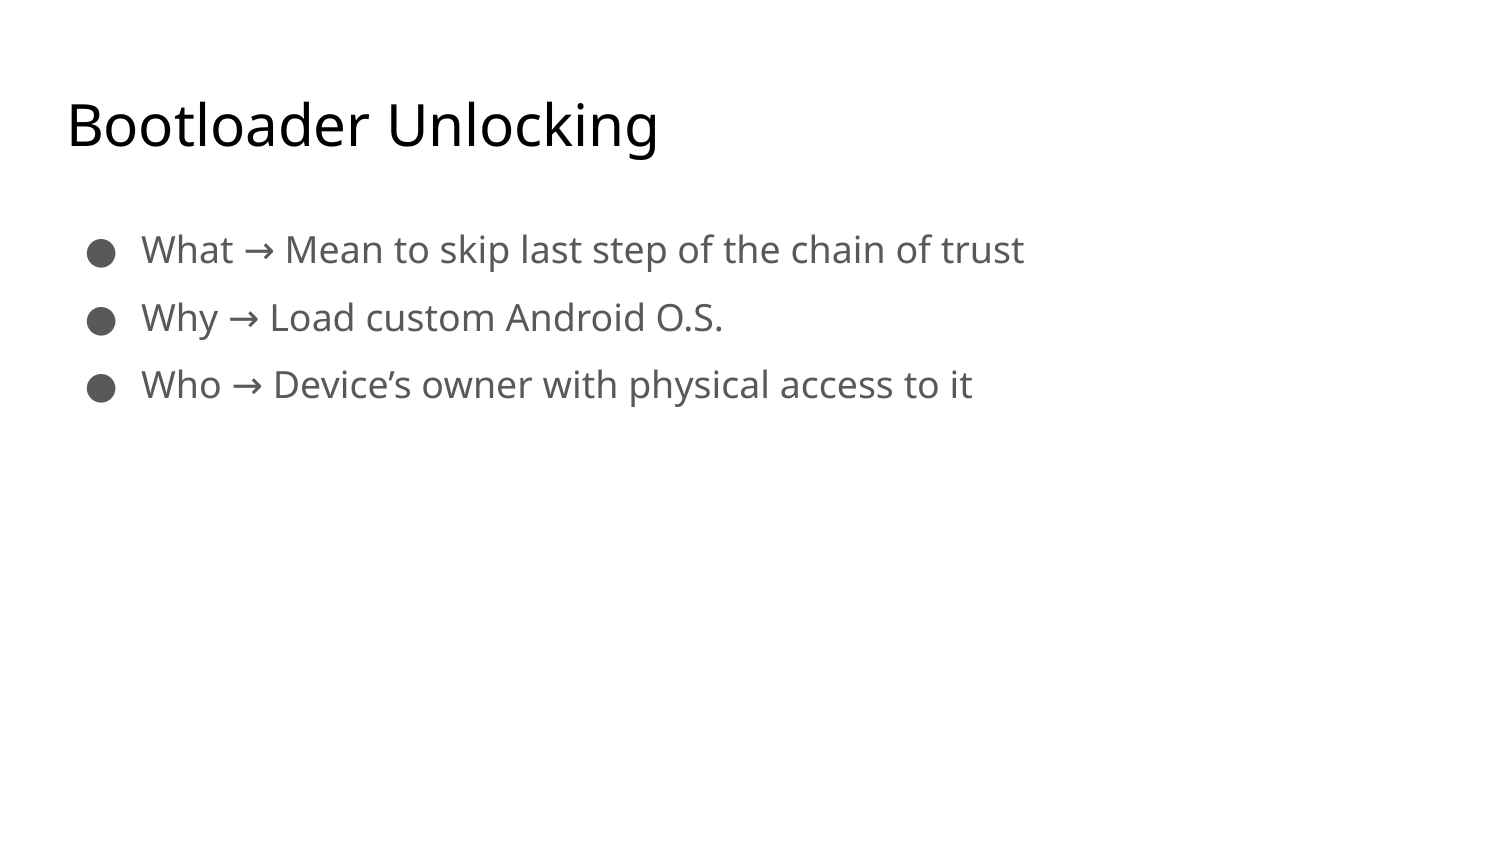

# Bootloader Unlocking
What → Mean to skip last step of the chain of trust
Why → Load custom Android O.S.
Who → Device’s owner with physical access to it